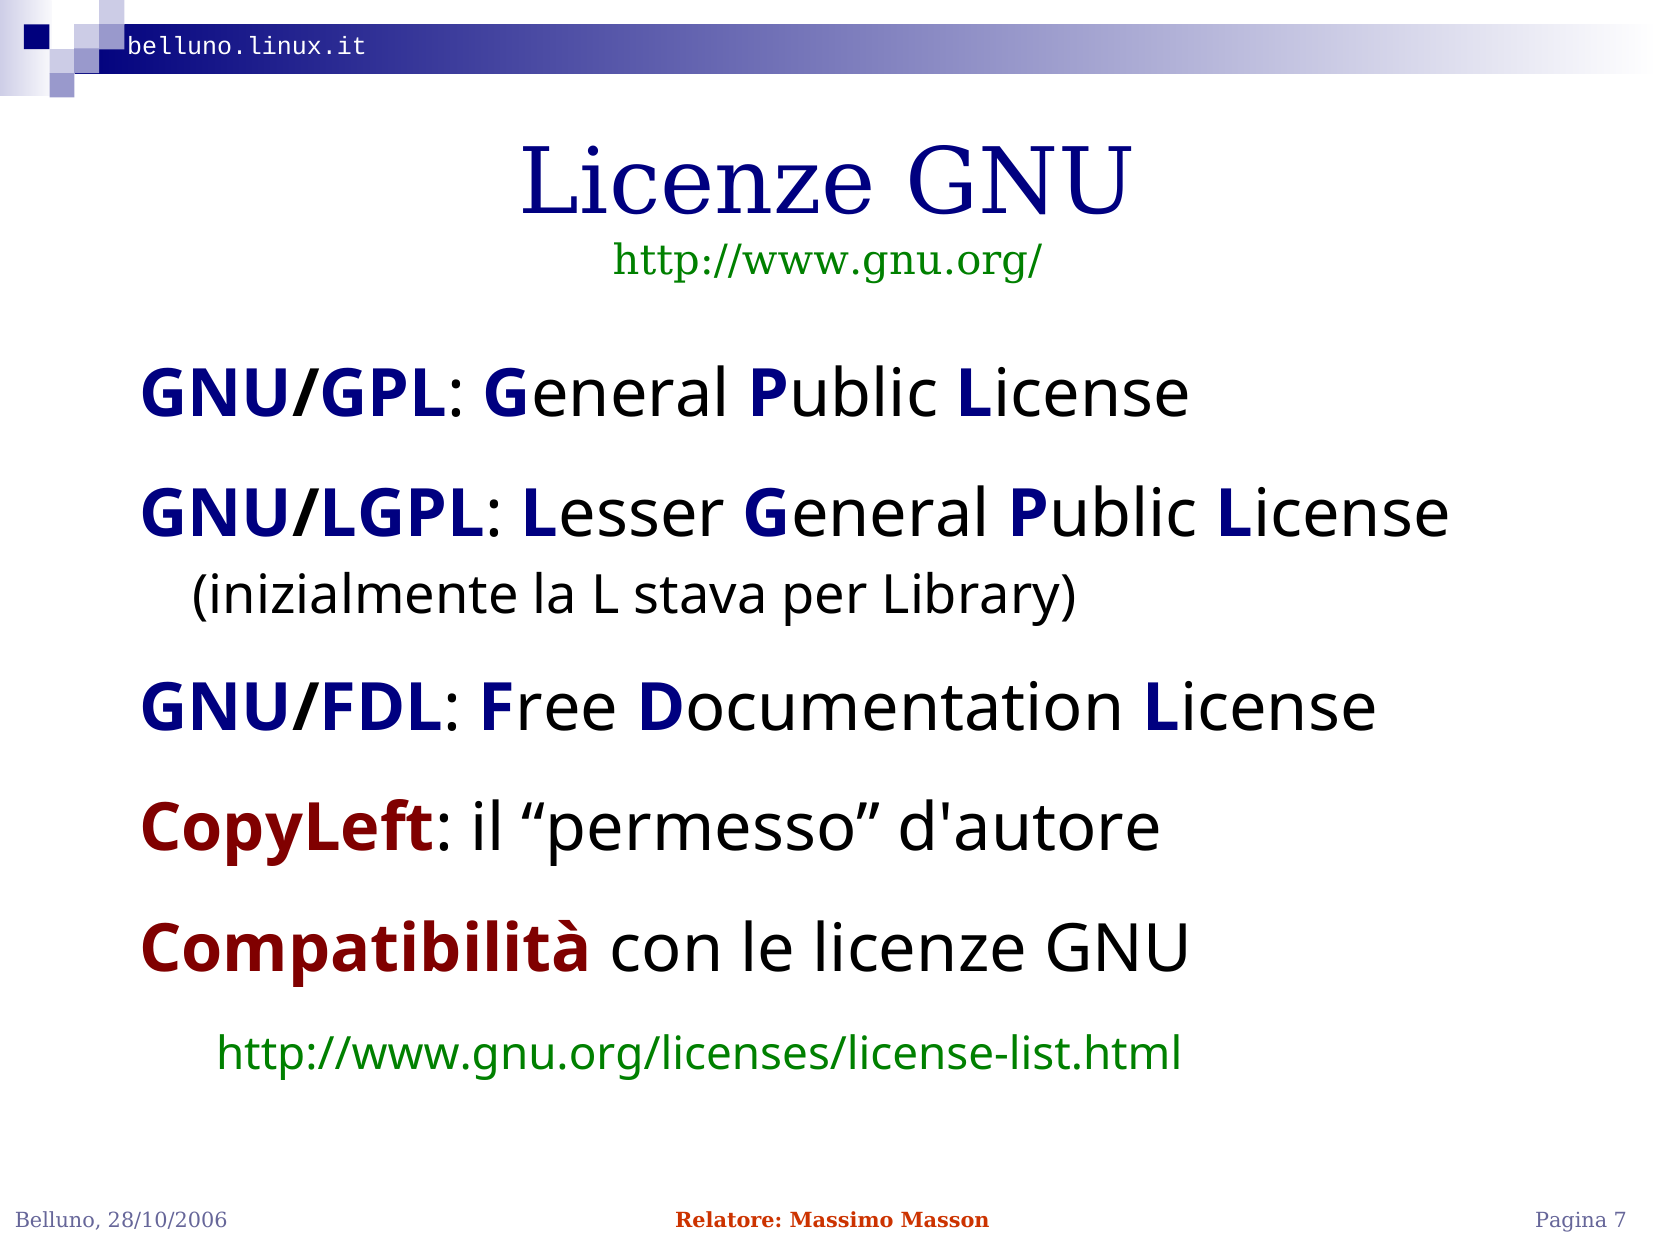

# Licenze GNU http://www.gnu.org/
GNU/GPL: General Public License
GNU/LGPL: Lesser General Public License (inizialmente la L stava per Library)
GNU/FDL: Free Documentation License
CopyLeft: il “permesso” d'autore
Compatibilità con le licenze GNU
http://www.gnu.org/licenses/license-list.html